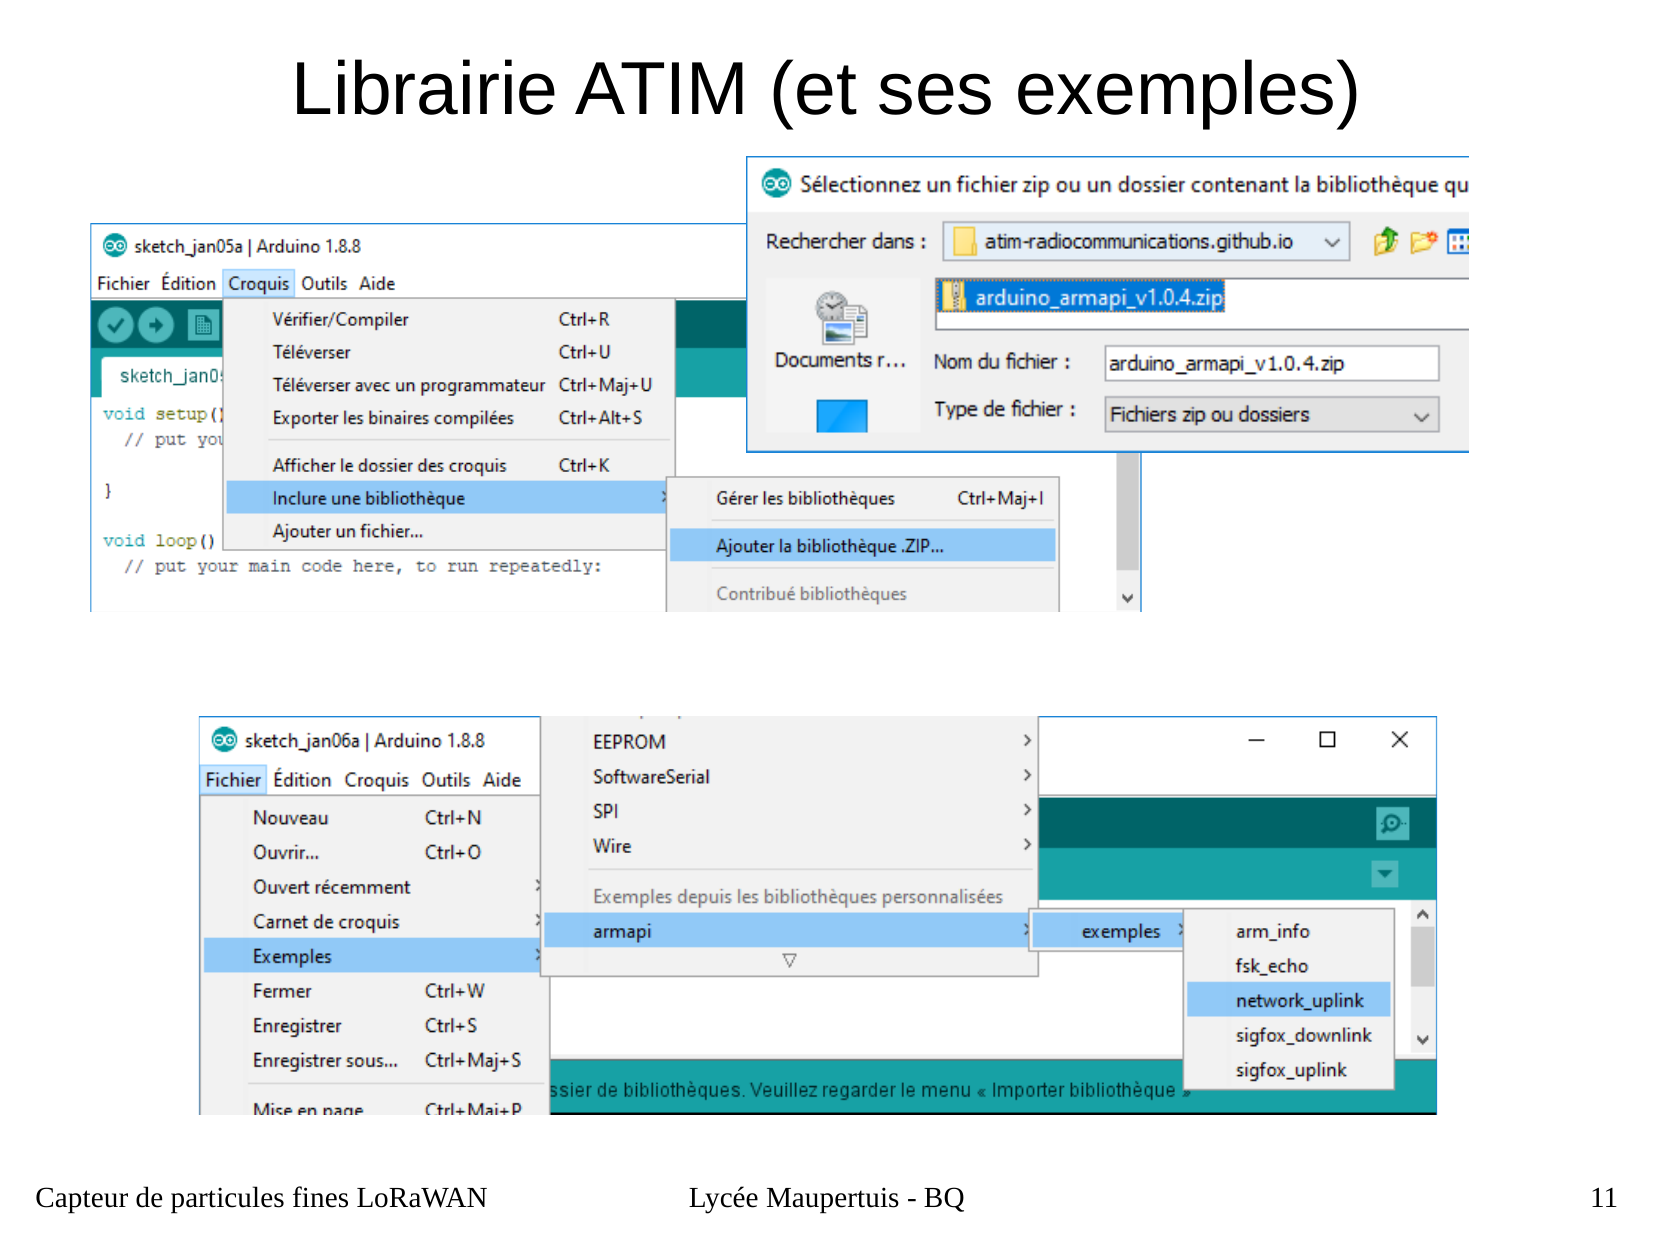

# Librairie ATIM (et ses exemples)
Capteur de particules fines LoRaWAN
Lycée Maupertuis - BQ
11